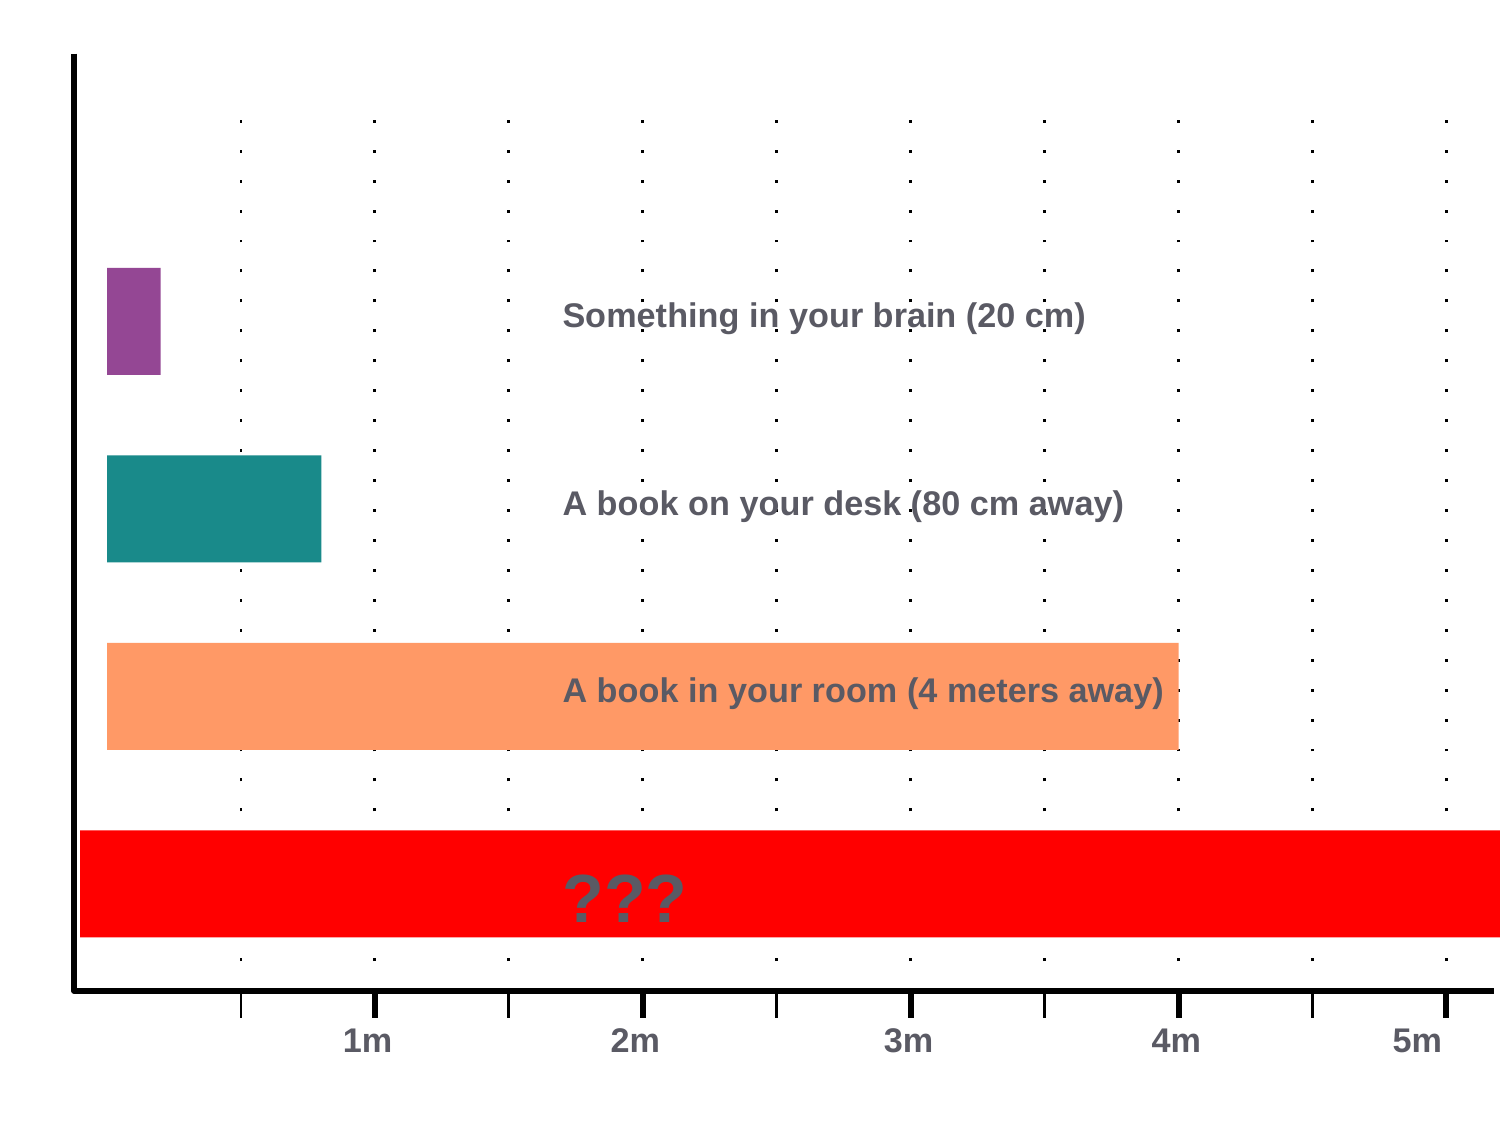

Something in your brain (20 cm)
A book on your desk (80 cm away)
A book in your room (4 meters away)
???
1m
2m
3m
4m
5m